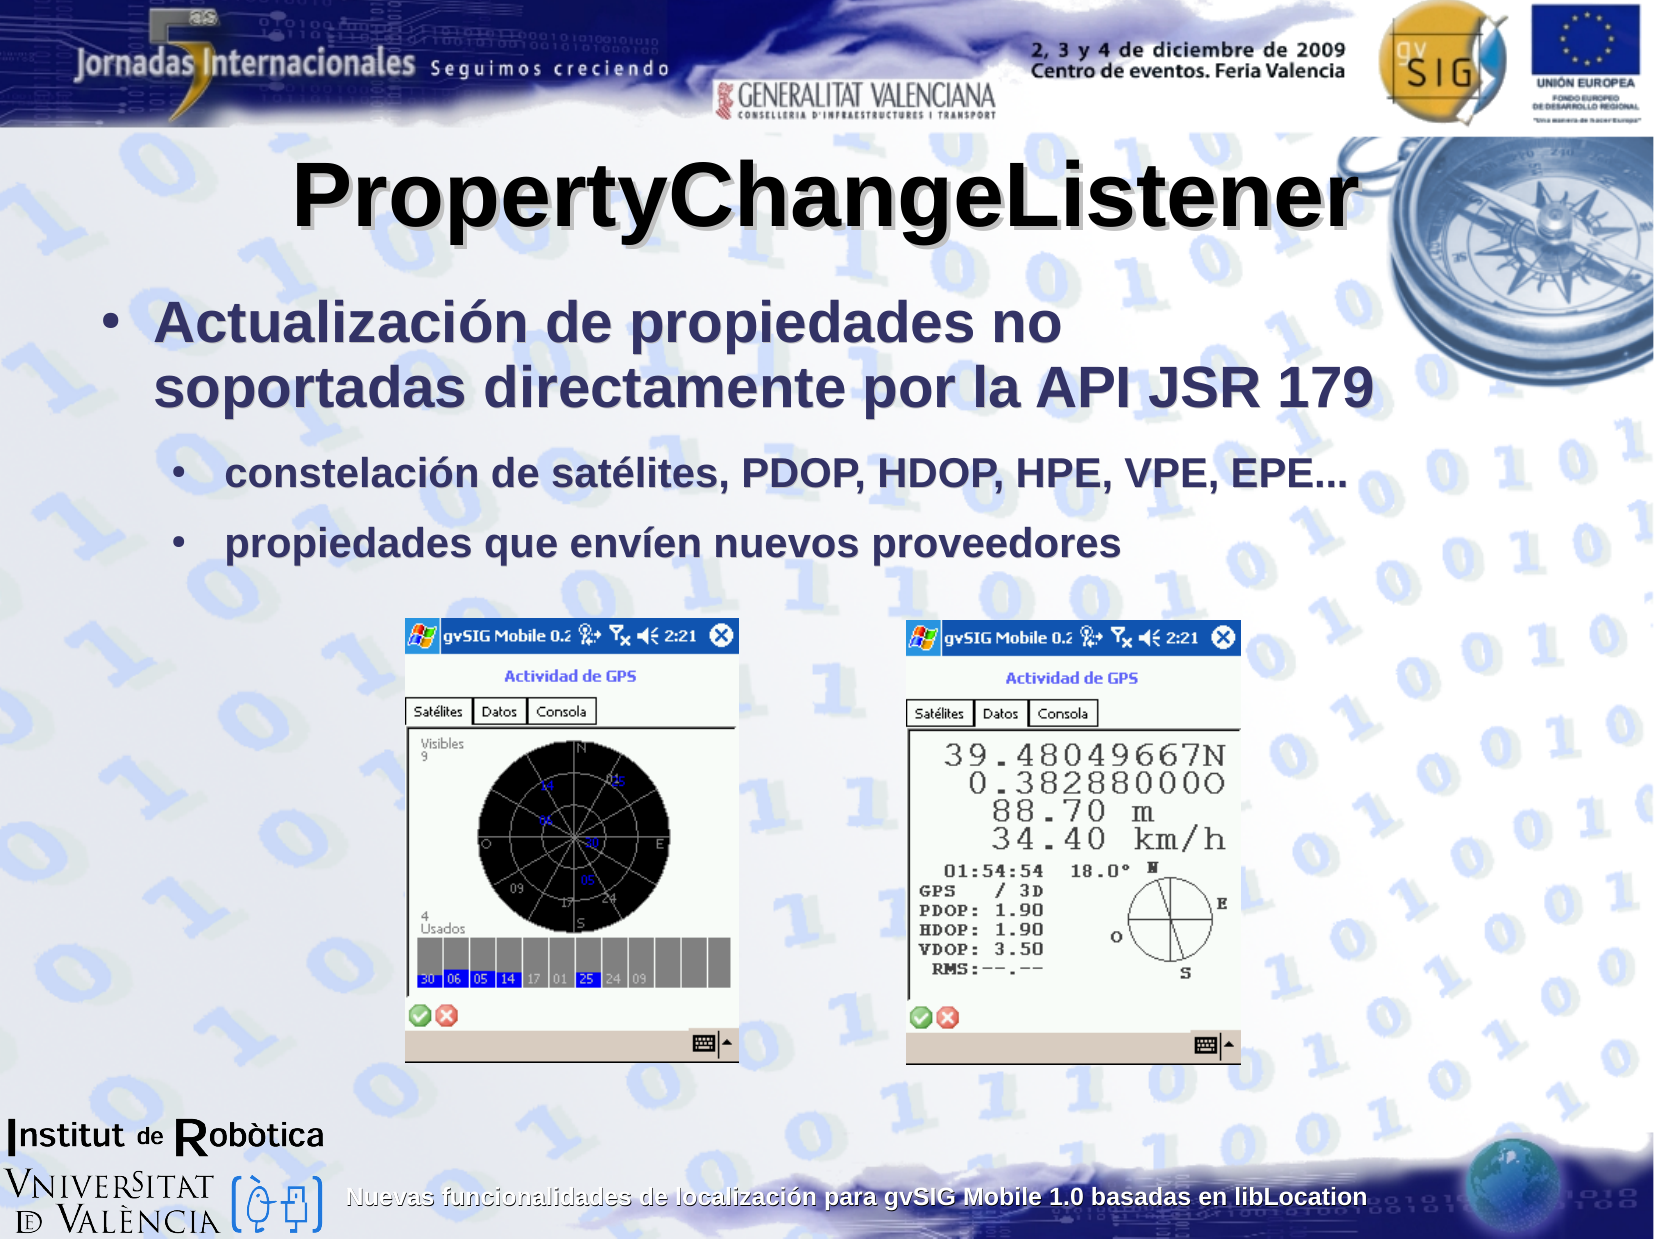

# PropertyChangeListener
Actualización de propiedades no
soportadas directamente por la API JSR 179
constelación de satélites, PDOP, HDOP, HPE, VPE, EPE...
propiedades que envíen nuevos proveedores